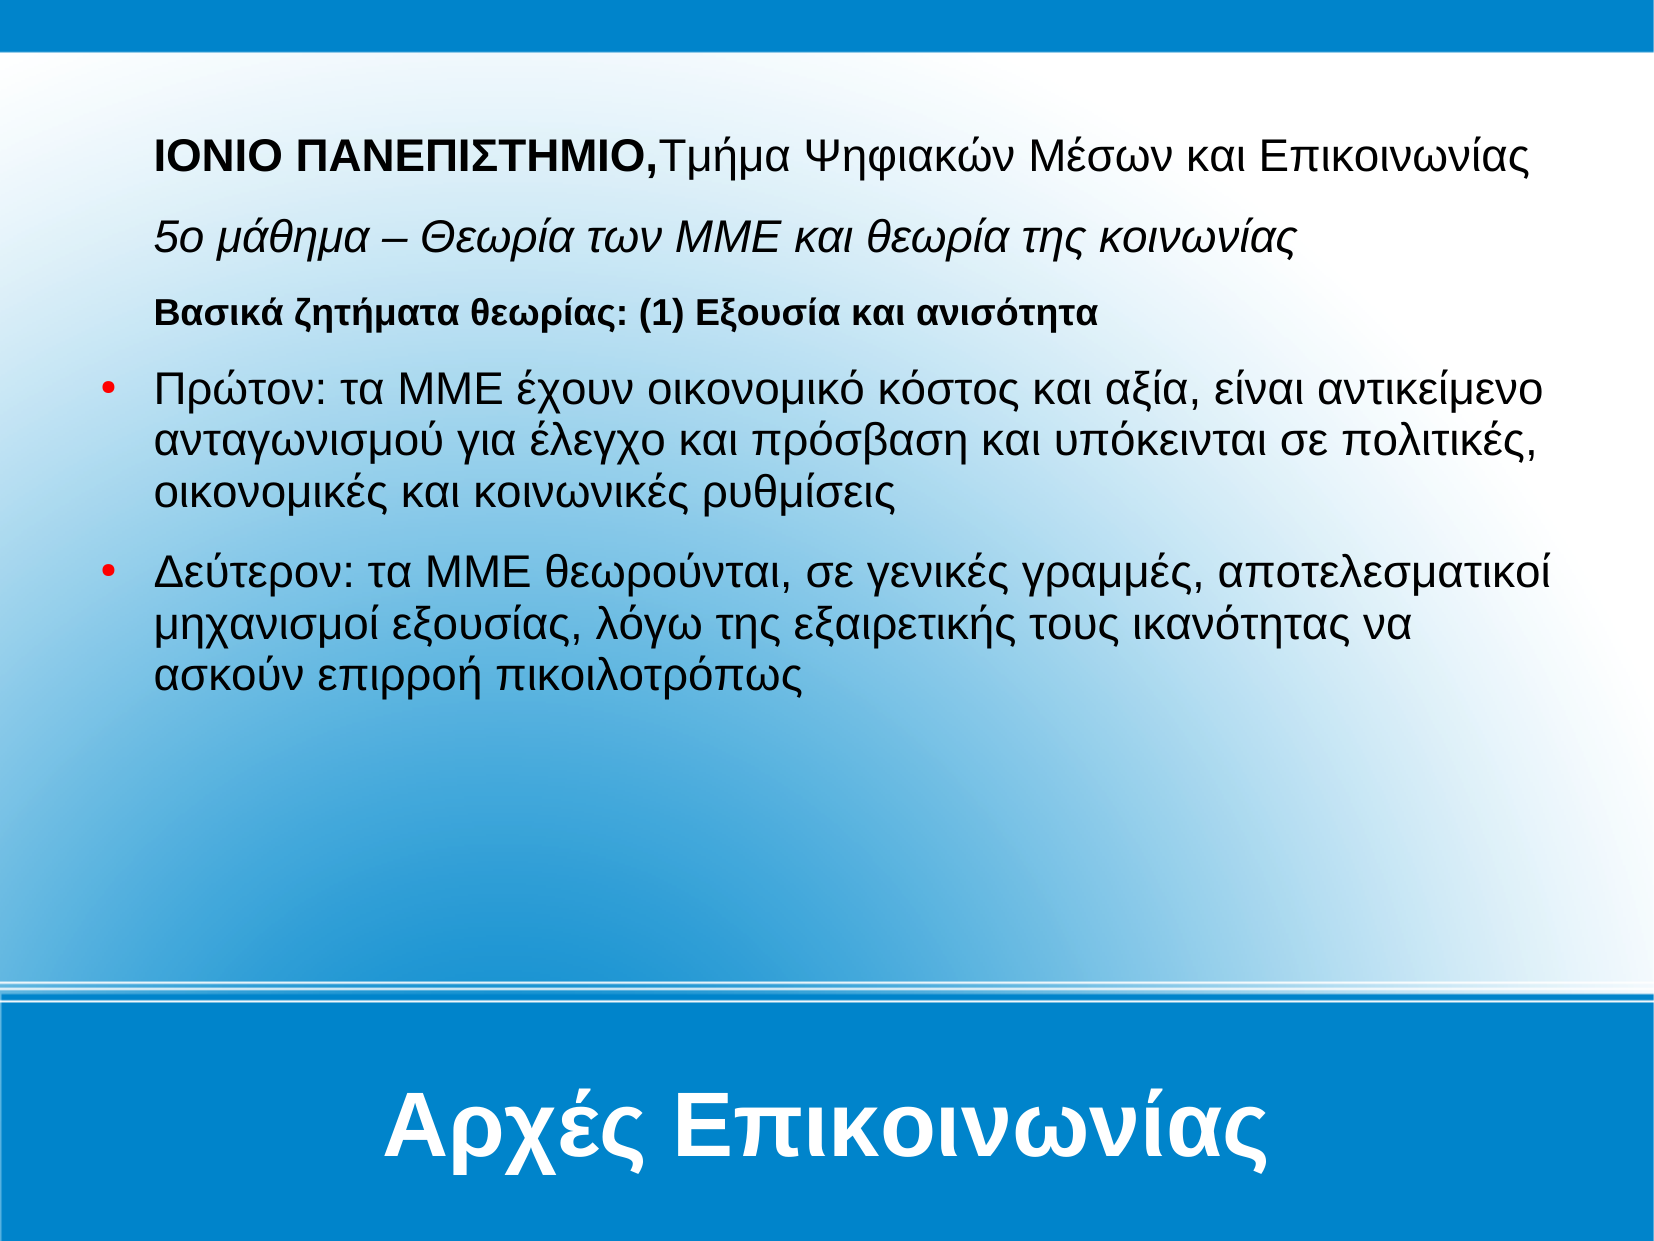

ΙΟΝΙΟ ΠΑΝΕΠΙΣΤΗΜΙΟ,Τμήμα Ψηφιακών Μέσων και Επικοινωνίας
5ο μάθημα – Θεωρία των ΜΜΕ και θεωρία της κοινωνίας
Βασικά ζητήματα θεωρίας: (1) Εξουσία και ανισότητα
Πρώτον: τα ΜΜΕ έχουν οικονομικό κόστος και αξία, είναι αντικείμενο ανταγωνισμού για έλεγχο και πρόσβαση και υπόκεινται σε πολιτικές, οικονομικές και κοινωνικές ρυθμίσεις
Δεύτερον: τα ΜΜΕ θεωρούνται, σε γενικές γραμμές, αποτελεσματικοί μηχανισμοί εξουσίας, λόγω της εξαιρετικής τους ικανότητας να ασκούν επιρροή πικοιλοτρόπως
# Αρχές Επικοινωνίας